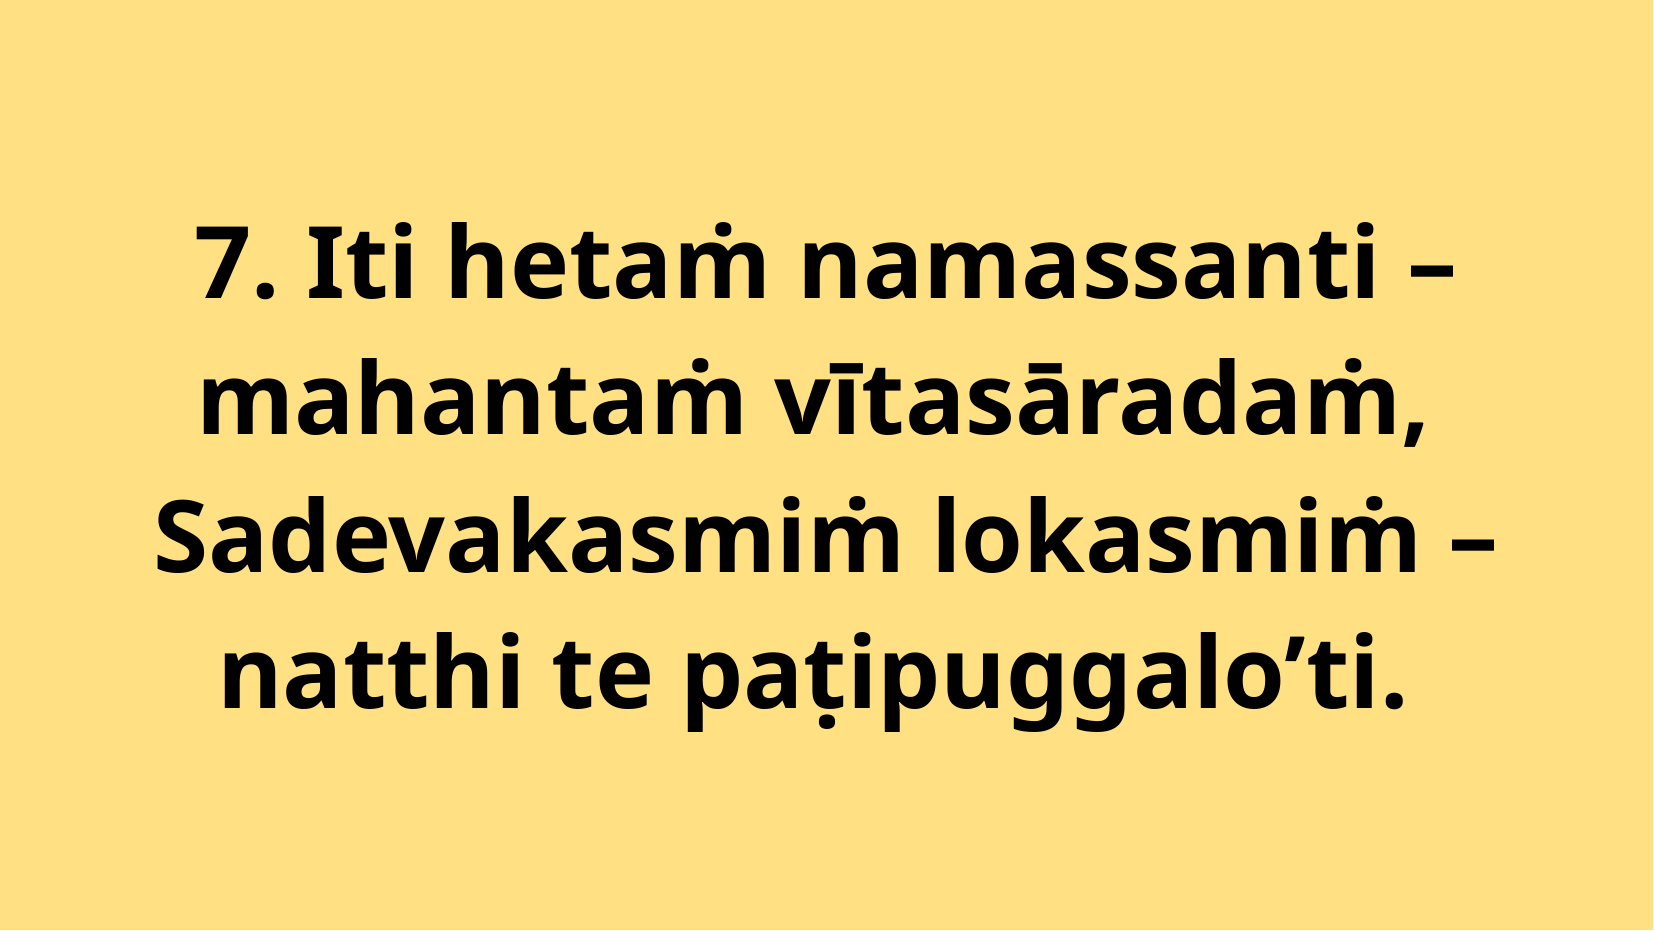

# 7. Iti hetaṁ namassanti – mahantaṁ vītasāradaṁ,
Sadevakasmiṁ lokasmiṁ – natthi te paṭipuggalo’ti.